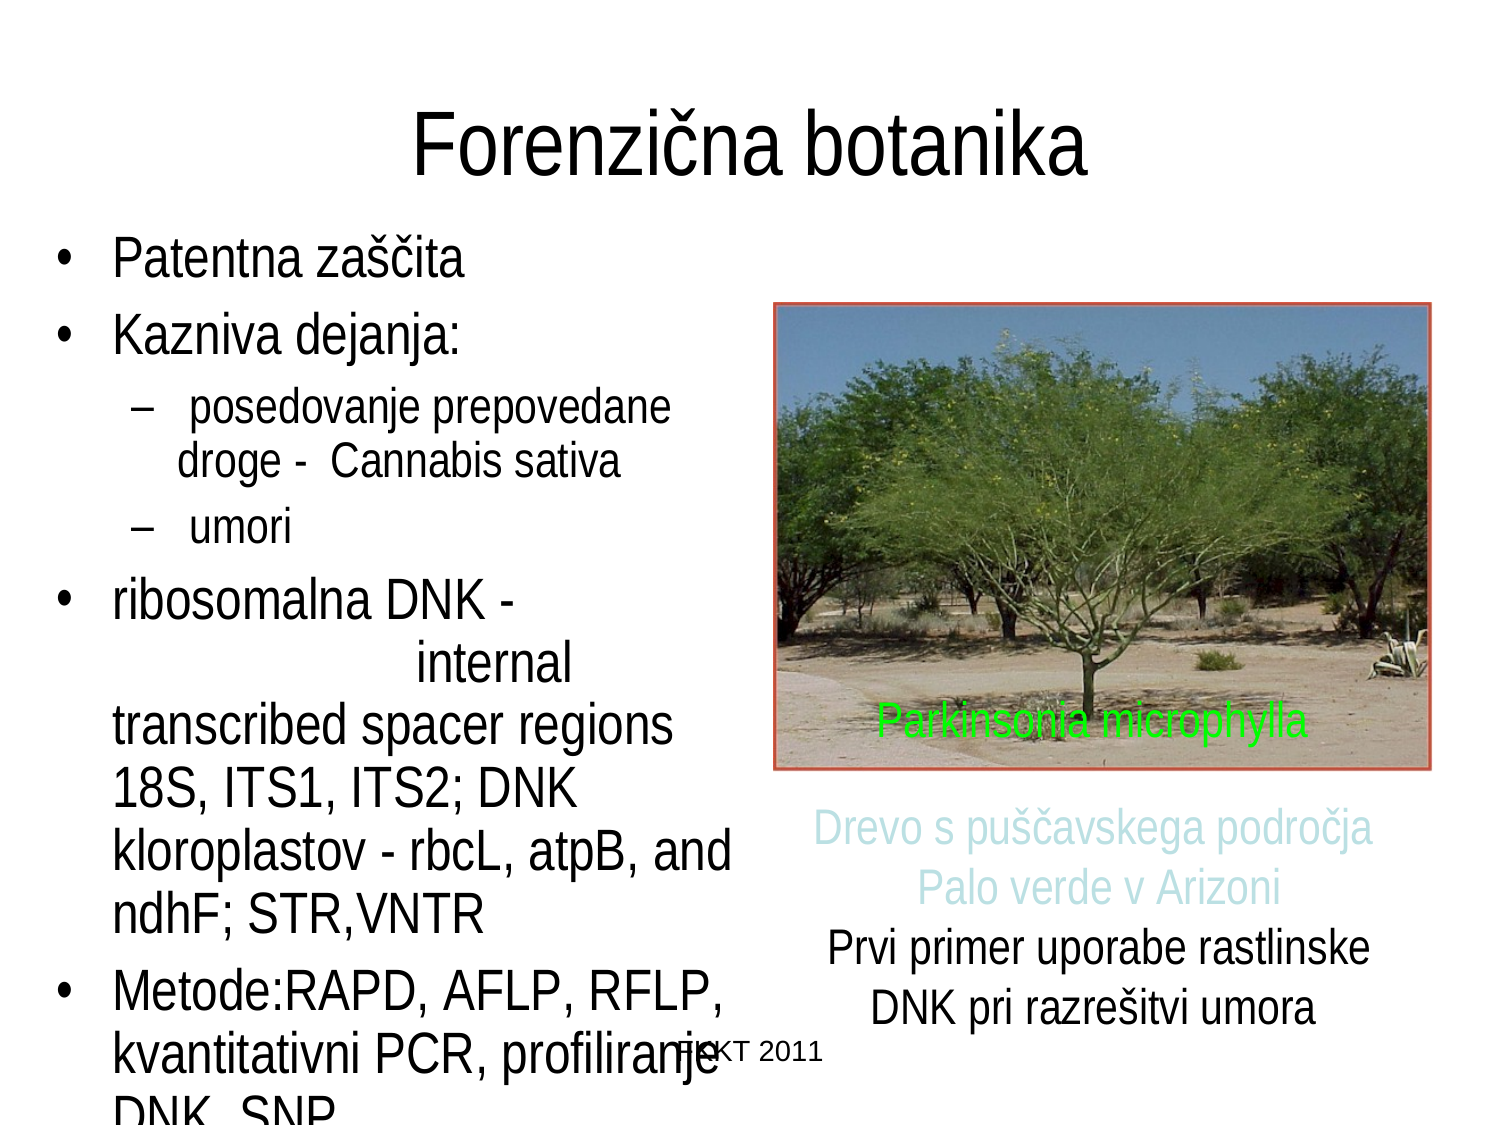

# Forenzična botanika
Patentna zaščita
Kazniva dejanja:
 posedovanje prepovedane droge - Cannabis sativa
 umori
ribosomalna DNK - internal transcribed spacer regions 18S, ITS1, ITS2; DNK kloroplastov - rbcL, atpB, and ndhF; STR,VNTR
Metode:RAPD, AFLP, RFLP, kvantitativni PCR, profiliranje DNK, SNP
Parkinsonia microphylla
Drevo s puščavskega področja
Palo verde v Arizoni
Prvi primer uporabe rastlinske DNK pri razrešitvi umora
FKKT 2011